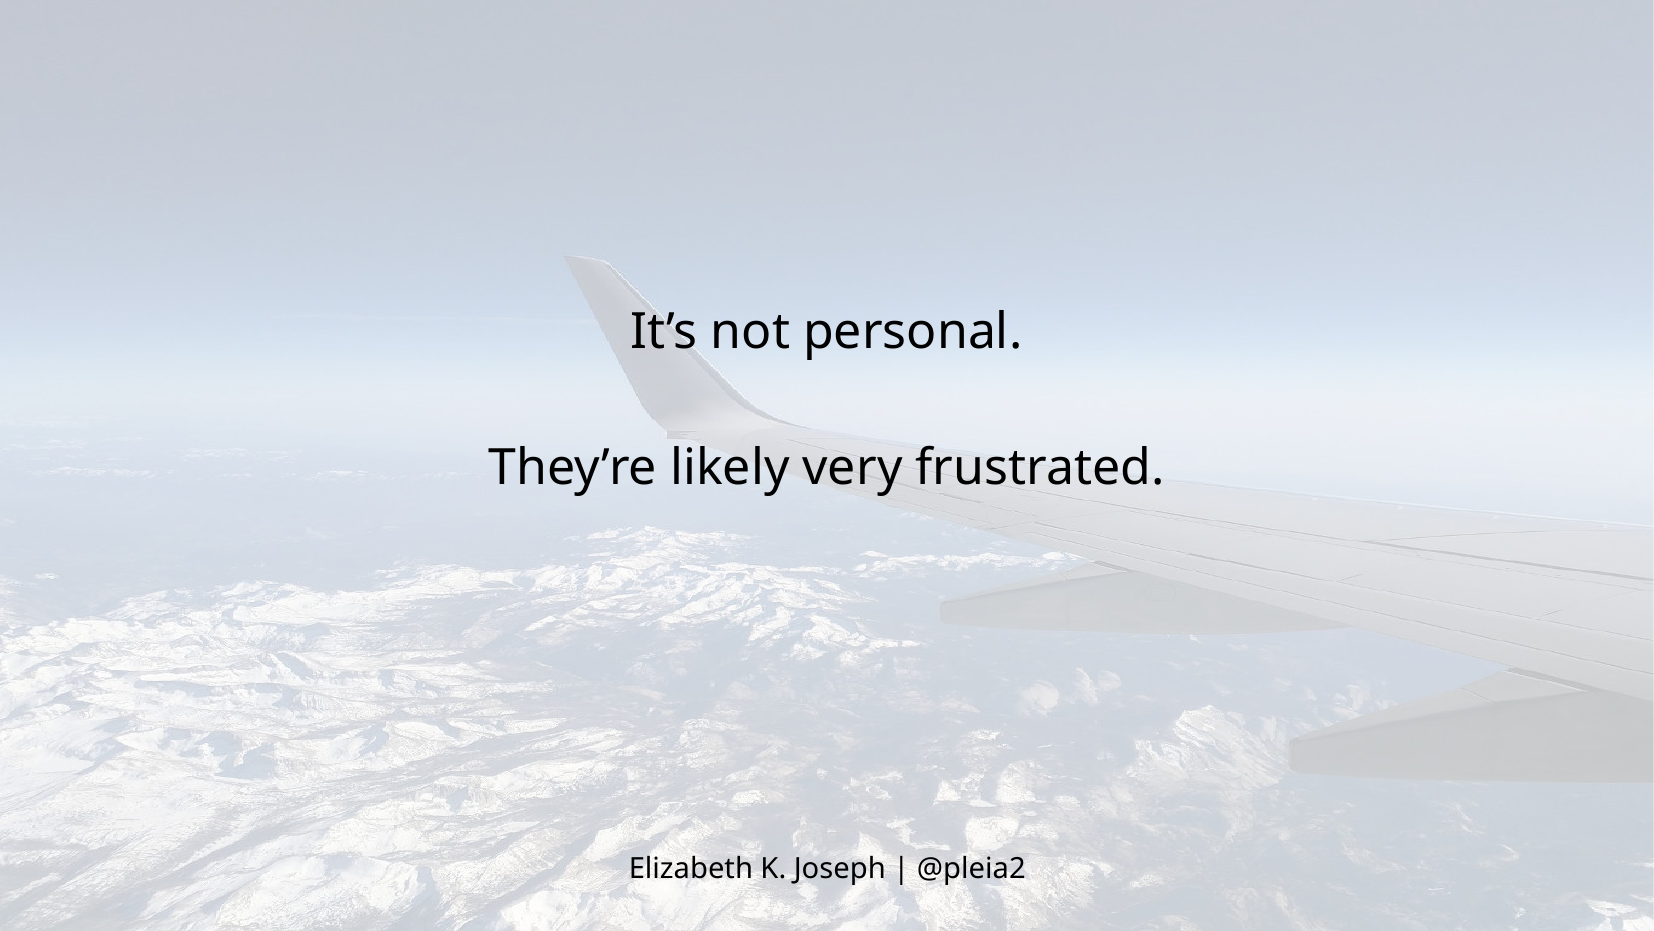

# It’s not personal.
They’re likely very frustrated.
Elizabeth K. Joseph | @pleia2